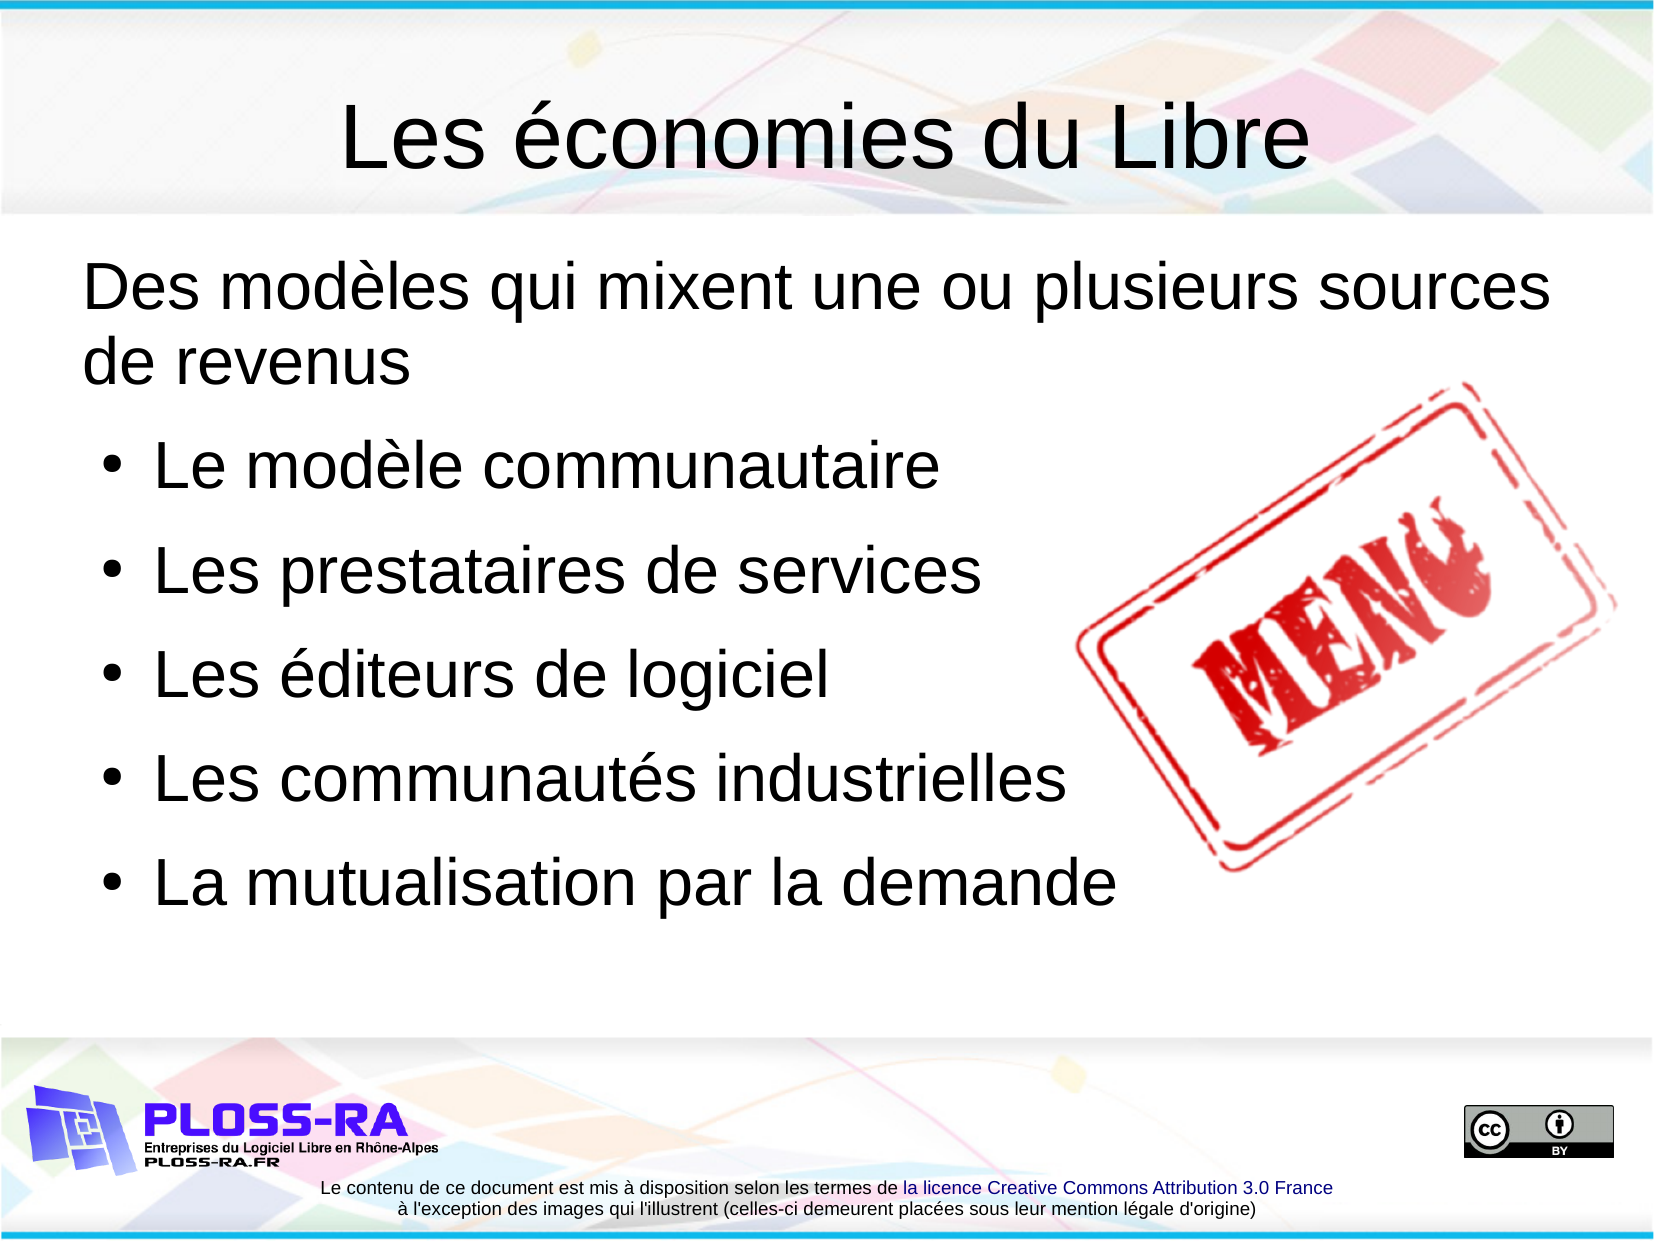

# Les économies du Libre
Des modèles qui mixent une ou plusieurs sources de revenus
Le modèle communautaire
Les prestataires de services
Les éditeurs de logiciel
Les communautés industrielles
La mutualisation par la demande